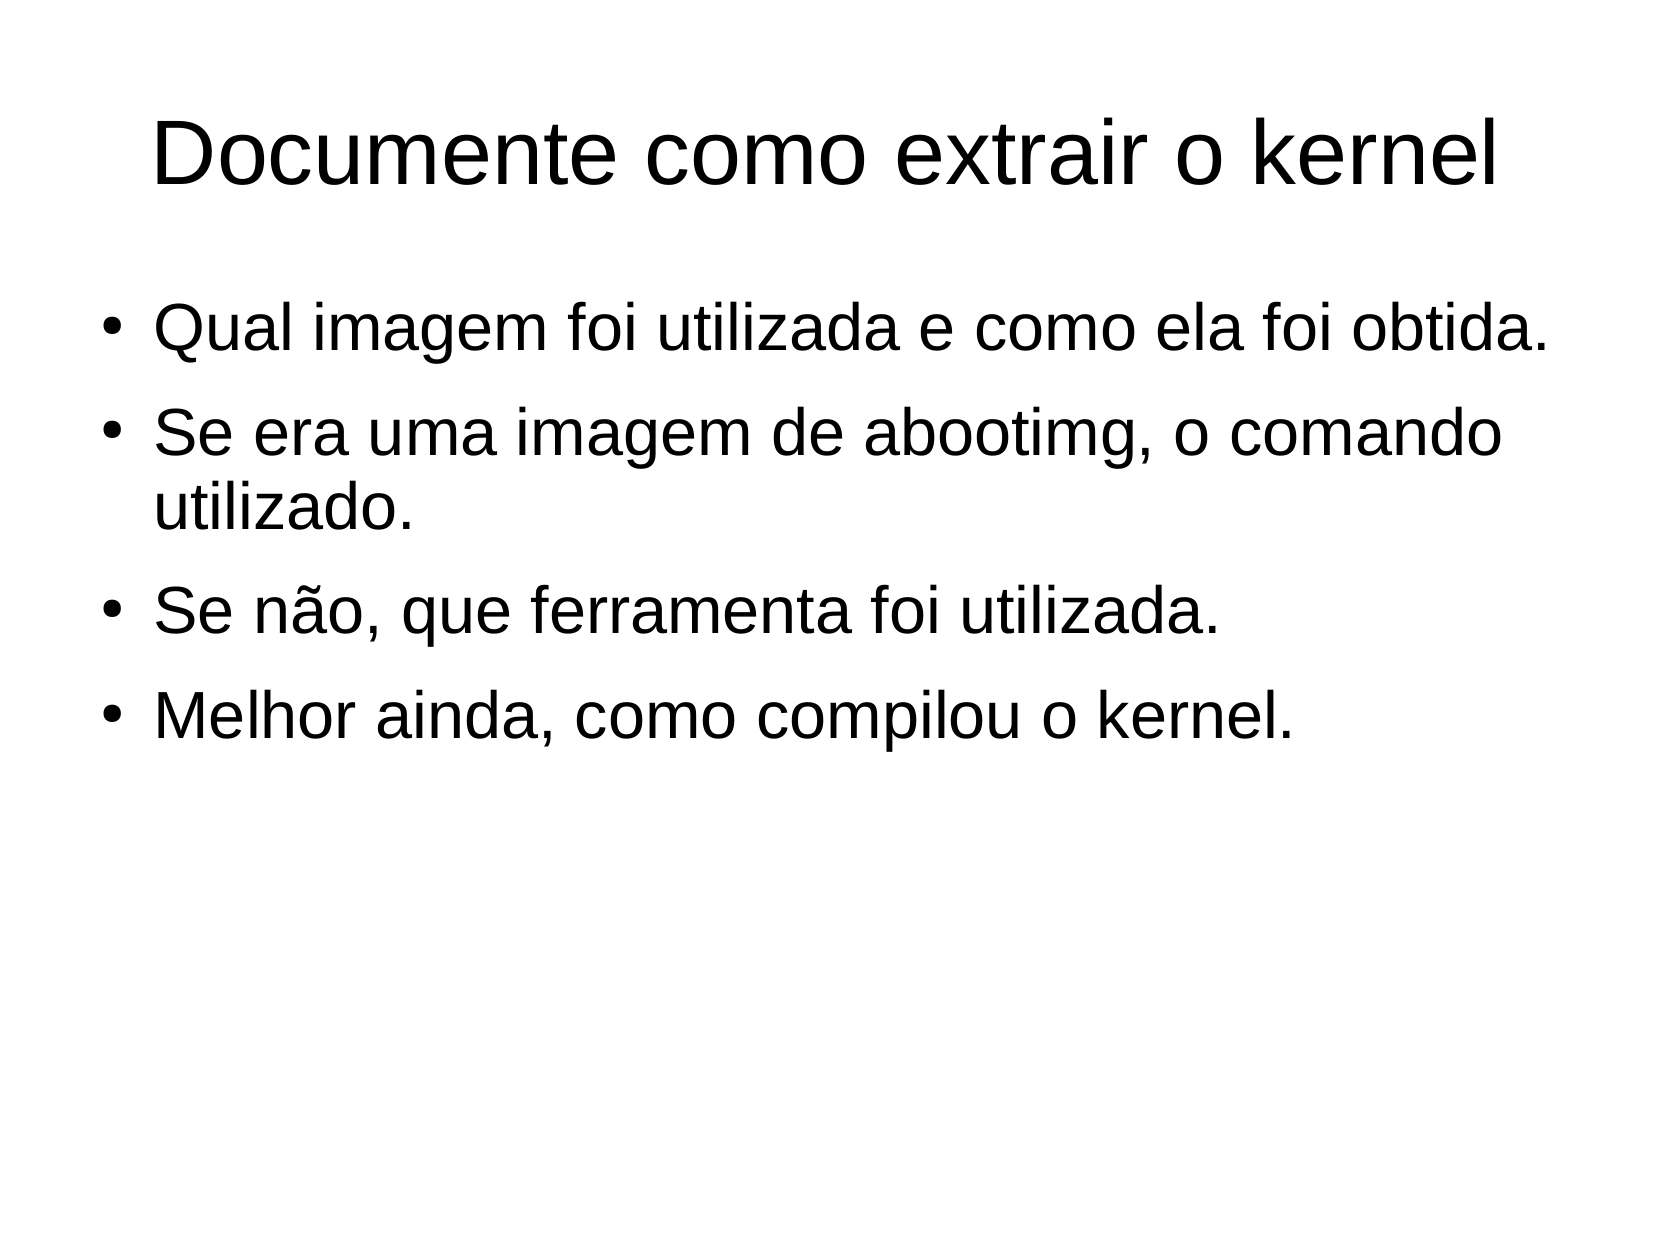

# Documente como extrair o kernel
Qual imagem foi utilizada e como ela foi obtida.
Se era uma imagem de abootimg, o comando utilizado.
Se não, que ferramenta foi utilizada.
Melhor ainda, como compilou o kernel.